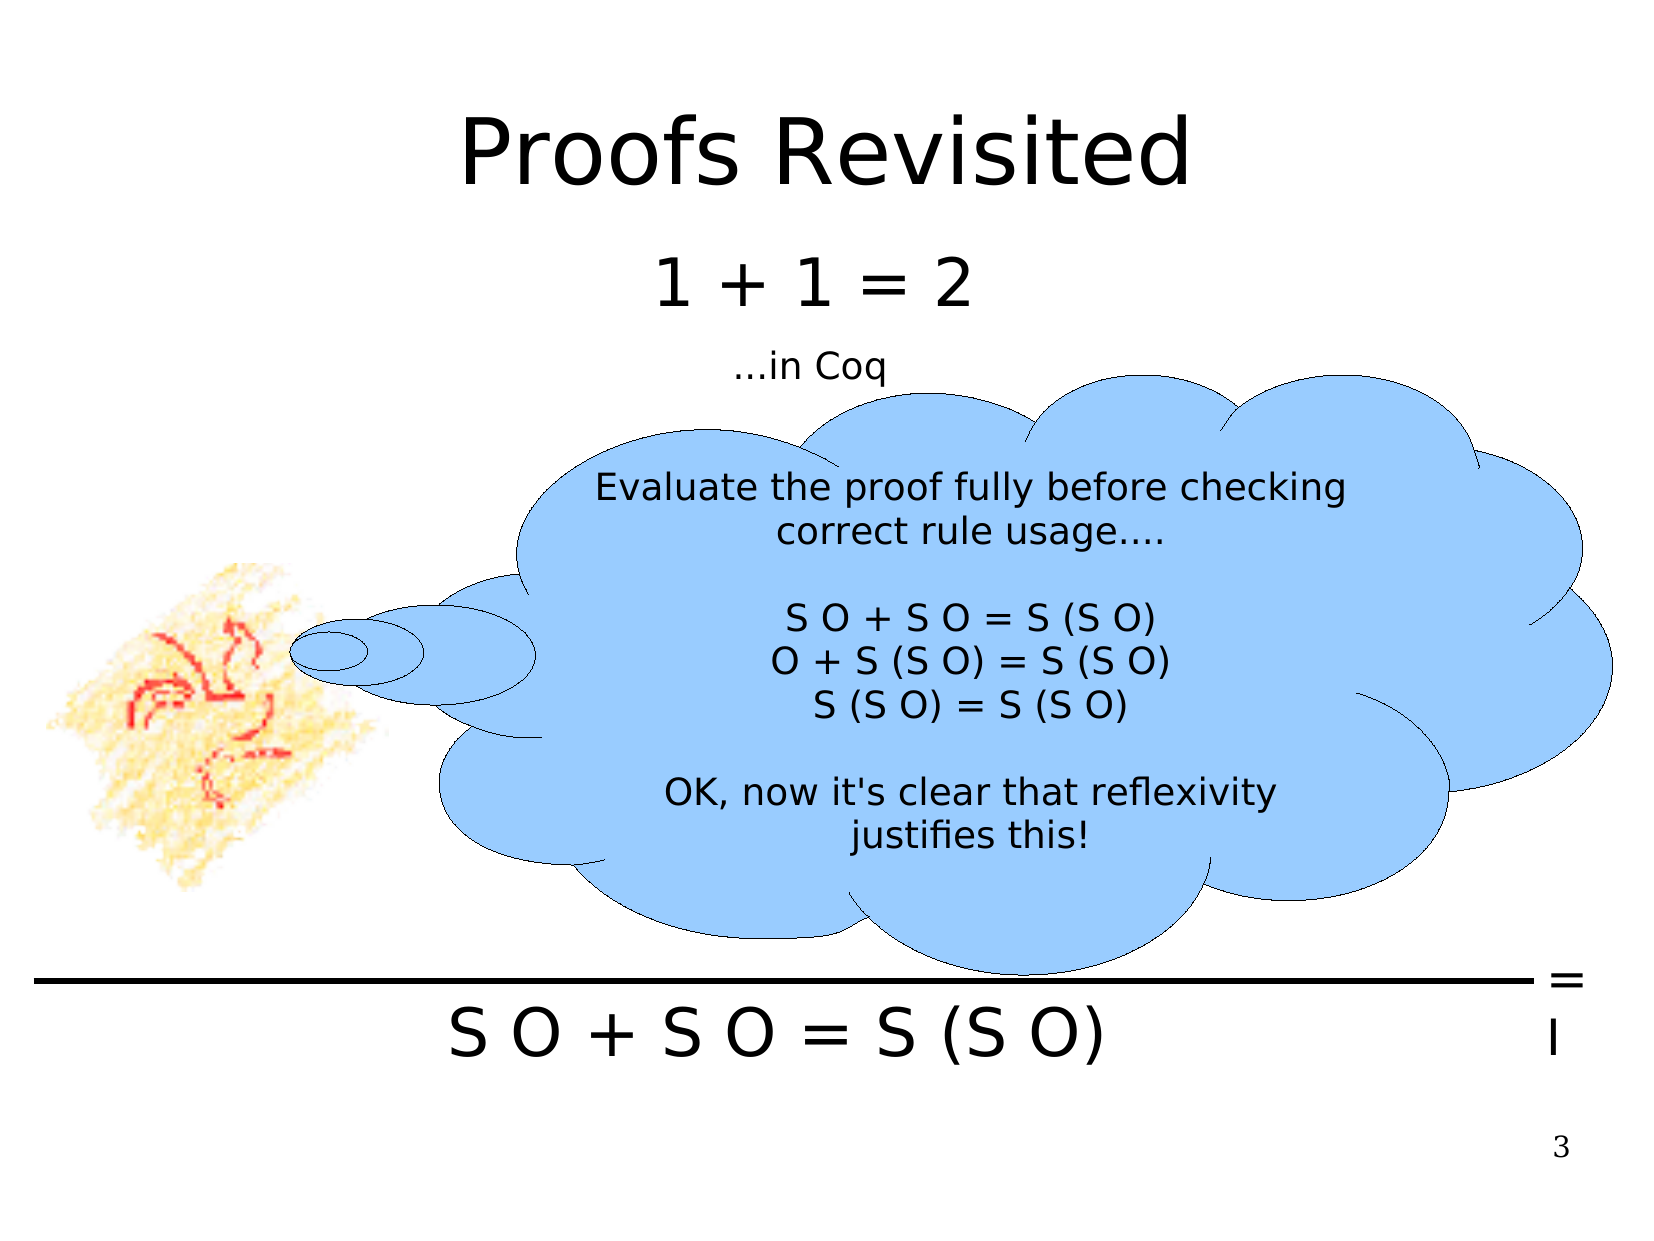

# Proofs Revisited
1 + 1 = 2
...in Coq
Evaluate the proof fully before checking correct rule usage....
S O + S O = S (S O)
O + S (S O) = S (S O)
S (S O) = S (S O)
OK, now it's clear that reflexivity justifies this!
=I
S O + S O = S (S O)
3